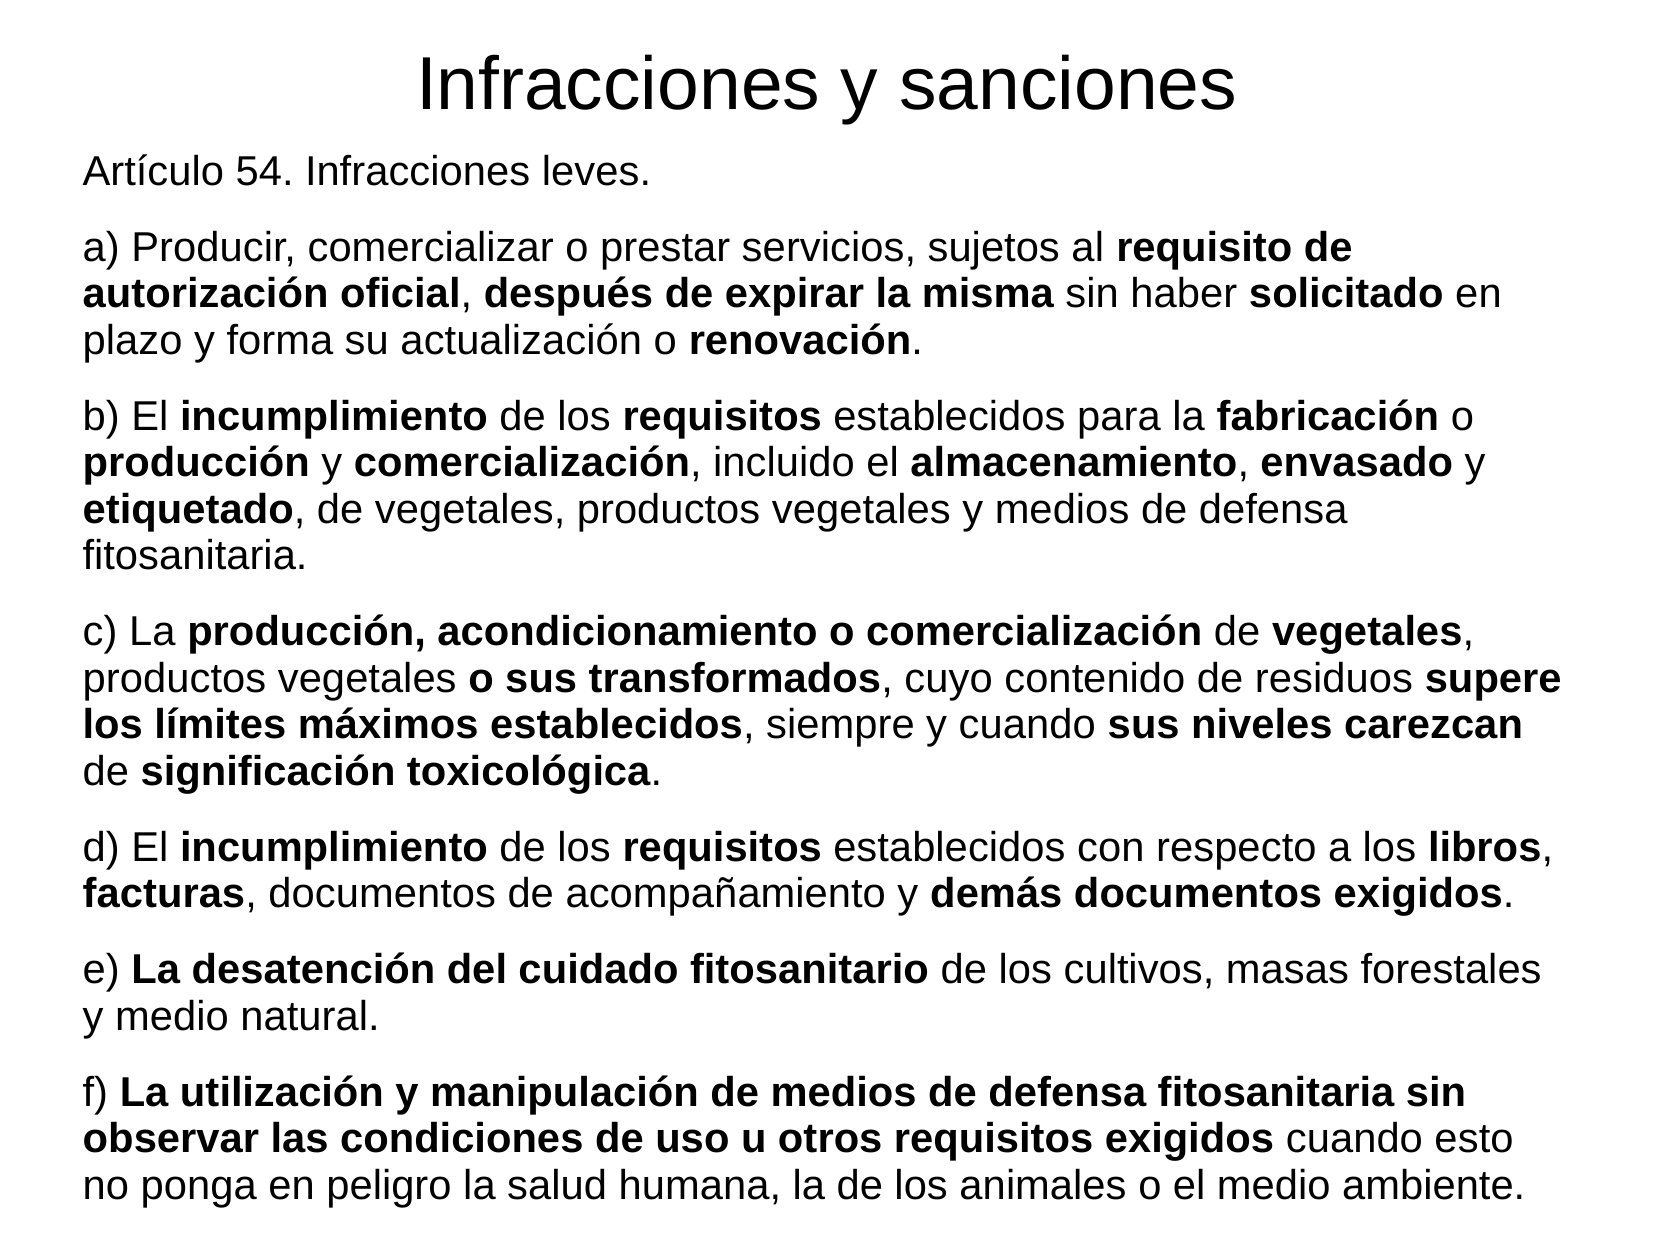

# Infracciones y sanciones
Artículo 54. Infracciones leves.
a) Producir, comercializar o prestar servicios, sujetos al requisito de autorización oficial, después de expirar la misma sin haber solicitado en plazo y forma su actualización o renovación.
b) El incumplimiento de los requisitos establecidos para la fabricación o producción y comercialización, incluido el almacenamiento, envasado y etiquetado, de vegetales, productos vegetales y medios de defensa fitosanitaria.
c) La producción, acondicionamiento o comercialización de vegetales, productos vegetales o sus transformados, cuyo contenido de residuos supere los límites máximos establecidos, siempre y cuando sus niveles carezcan de significación toxicológica.
d) El incumplimiento de los requisitos establecidos con respecto a los libros, facturas, documentos de acompañamiento y demás documentos exigidos.
e) La desatención del cuidado fitosanitario de los cultivos, masas forestales y medio natural.
f) La utilización y manipulación de medios de defensa fitosanitaria sin observar las condiciones de uso u otros requisitos exigidos cuando esto no ponga en peligro la salud humana, la de los animales o el medio ambiente.
g) El incumplimiento de la obligación de comunicar a la Administración pública competente la aparición de organismos nocivos para los vegetales o de síntomas de enfermedad para los vegetales y sus productos, cuando no sean conocidos en la zona, siempre que dicho incumplimiento no esté tipificado como grave.
h) Dificultar la labor inspectora mediante cualquier acción u omisión que perturbe o retrase la misma.
i) El incumplimiento de los requisitos en materia de titulación o cualificación del personal, cuando así esté establecido para la producción, comercialización y el manejo o utilización de los medios de defensa fitosanitaria, siempre que dicho incumplimiento no esté tipificado como grave.